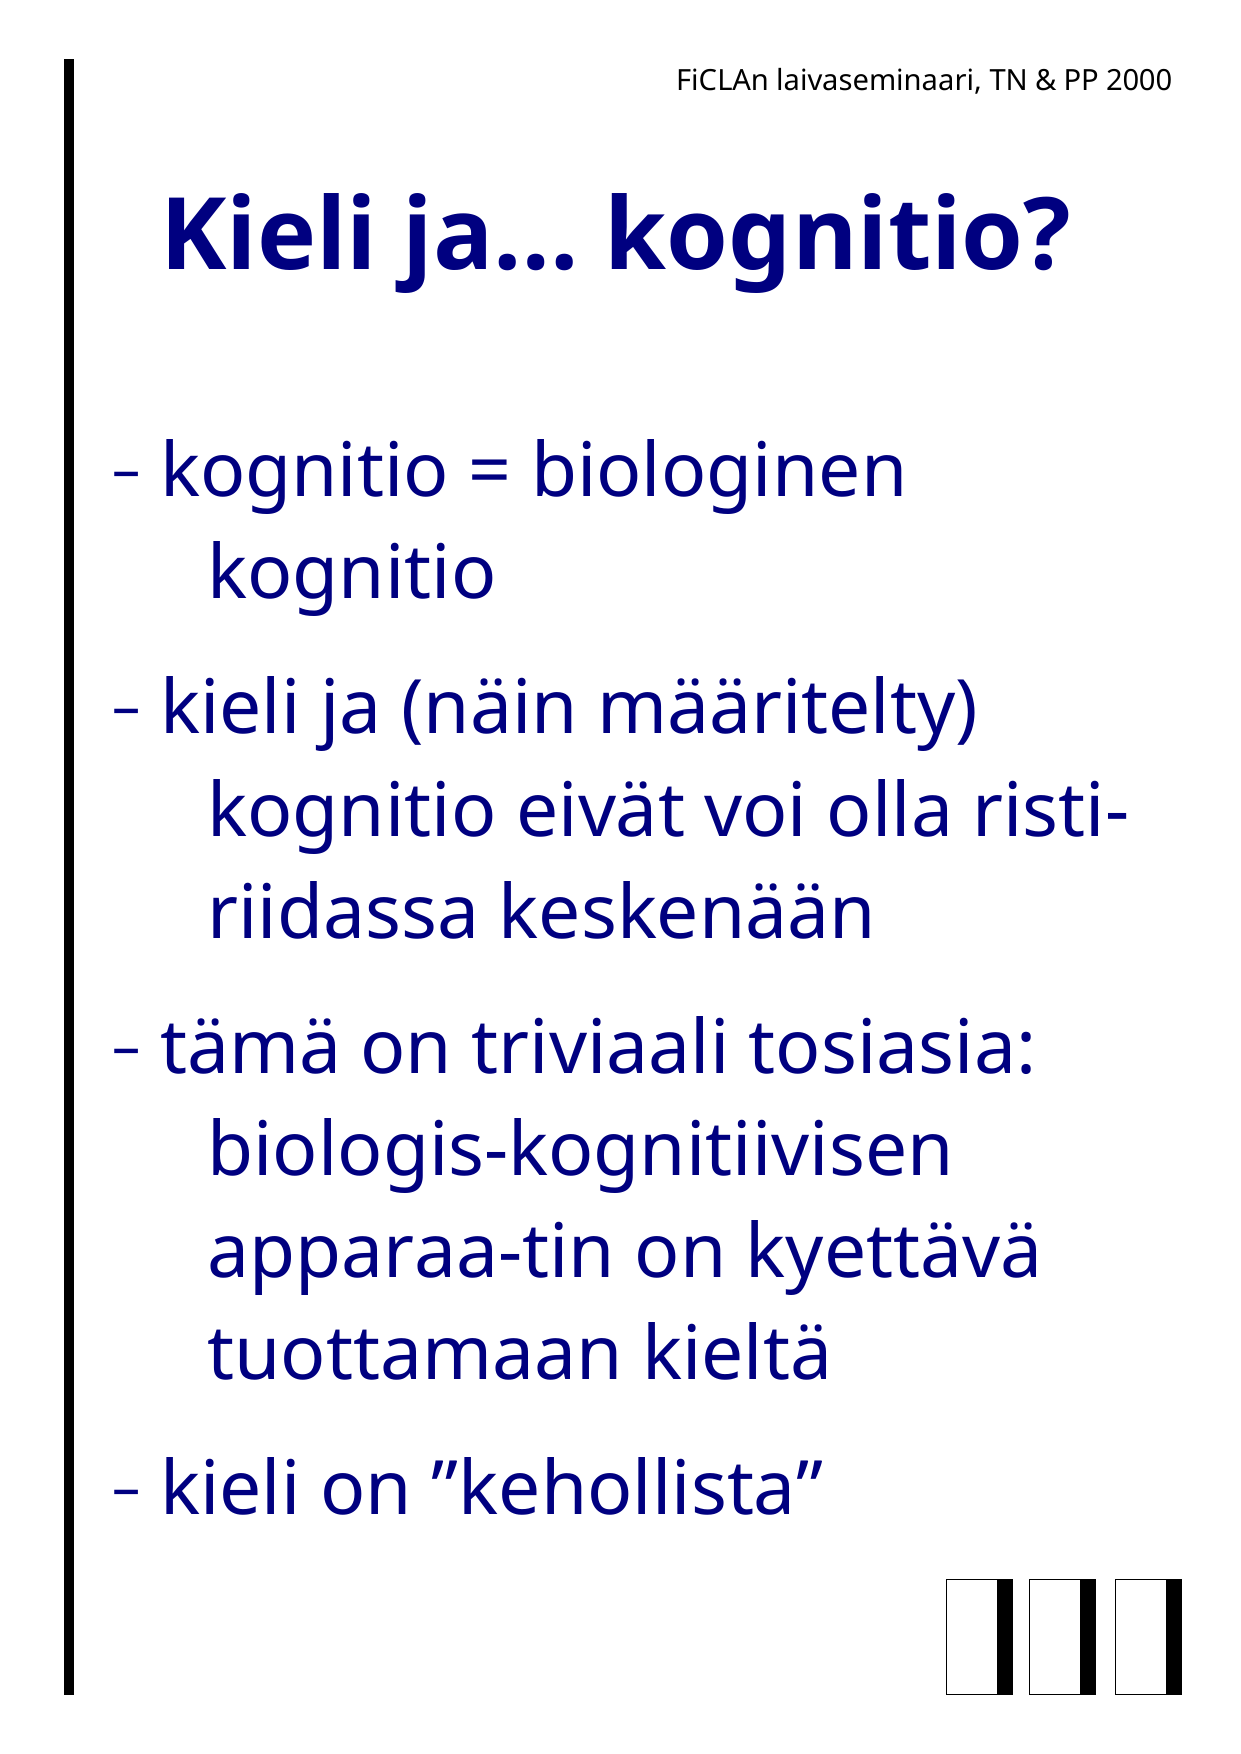

FiCLAn laivaseminaari, TN & PP 2000
# Kieli ja… kognitio?
kognitio = biologinen kognitio
kieli ja (näin määritelty) kognitio eivät voi olla risti-riidassa keskenään
tämä on triviaali tosiasia:
biologis-kognitiivisen apparaa-tin on kyettävä tuottamaan kieltä
kieli on ”kehollista”